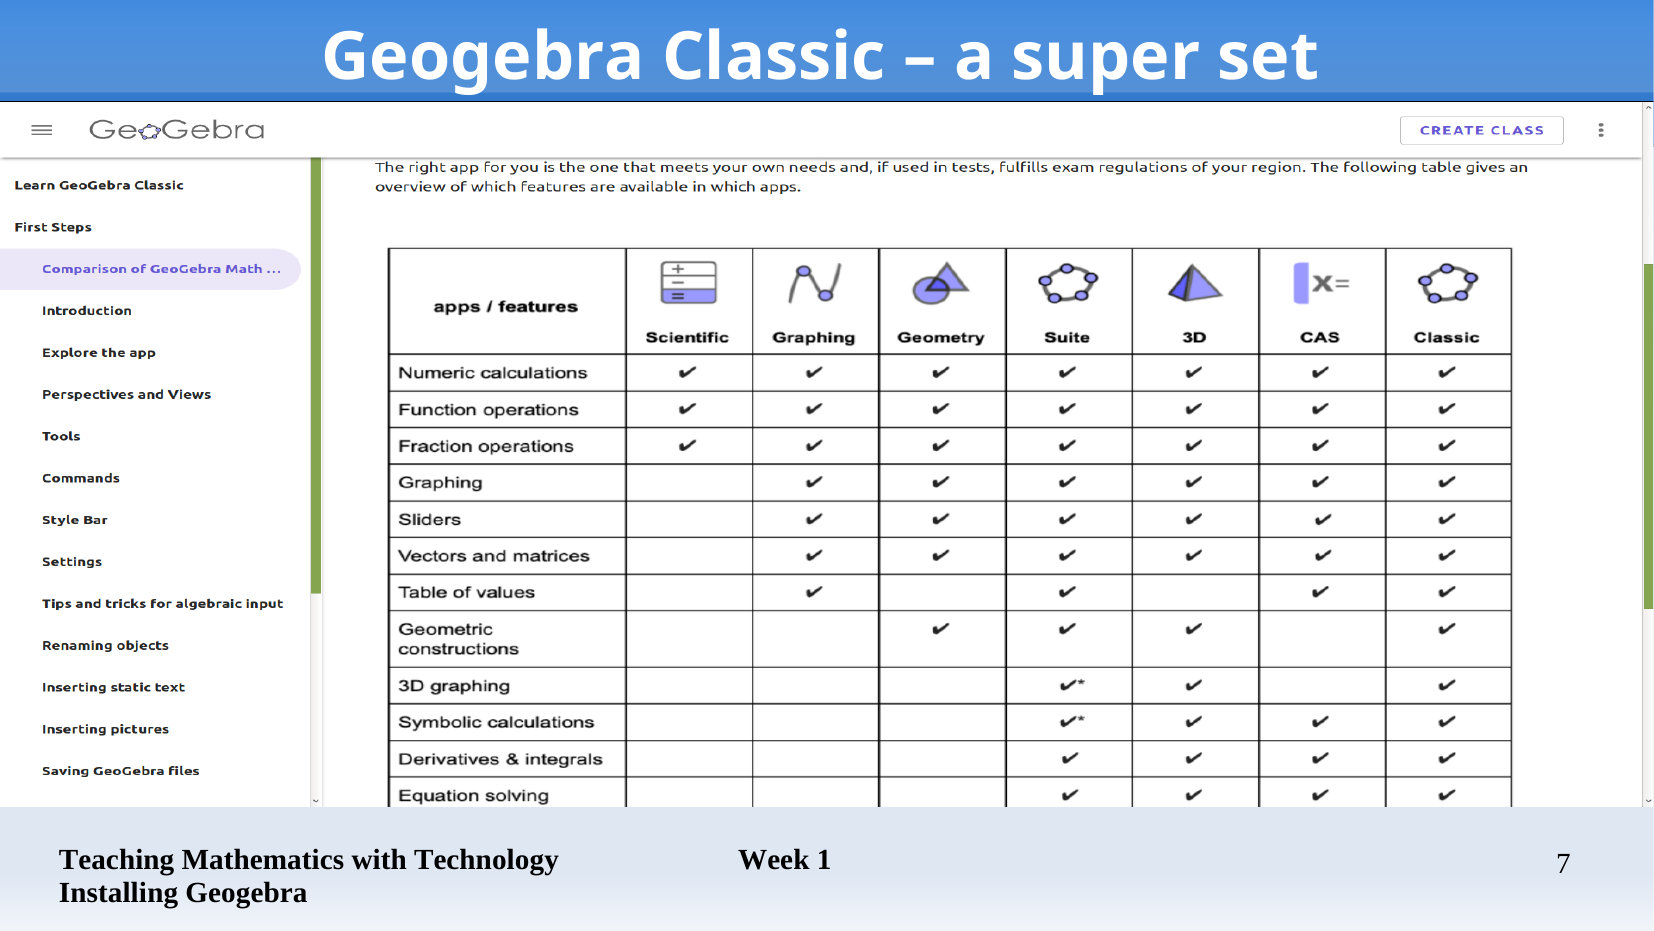

# Geogebra Classic – a super set
I
7